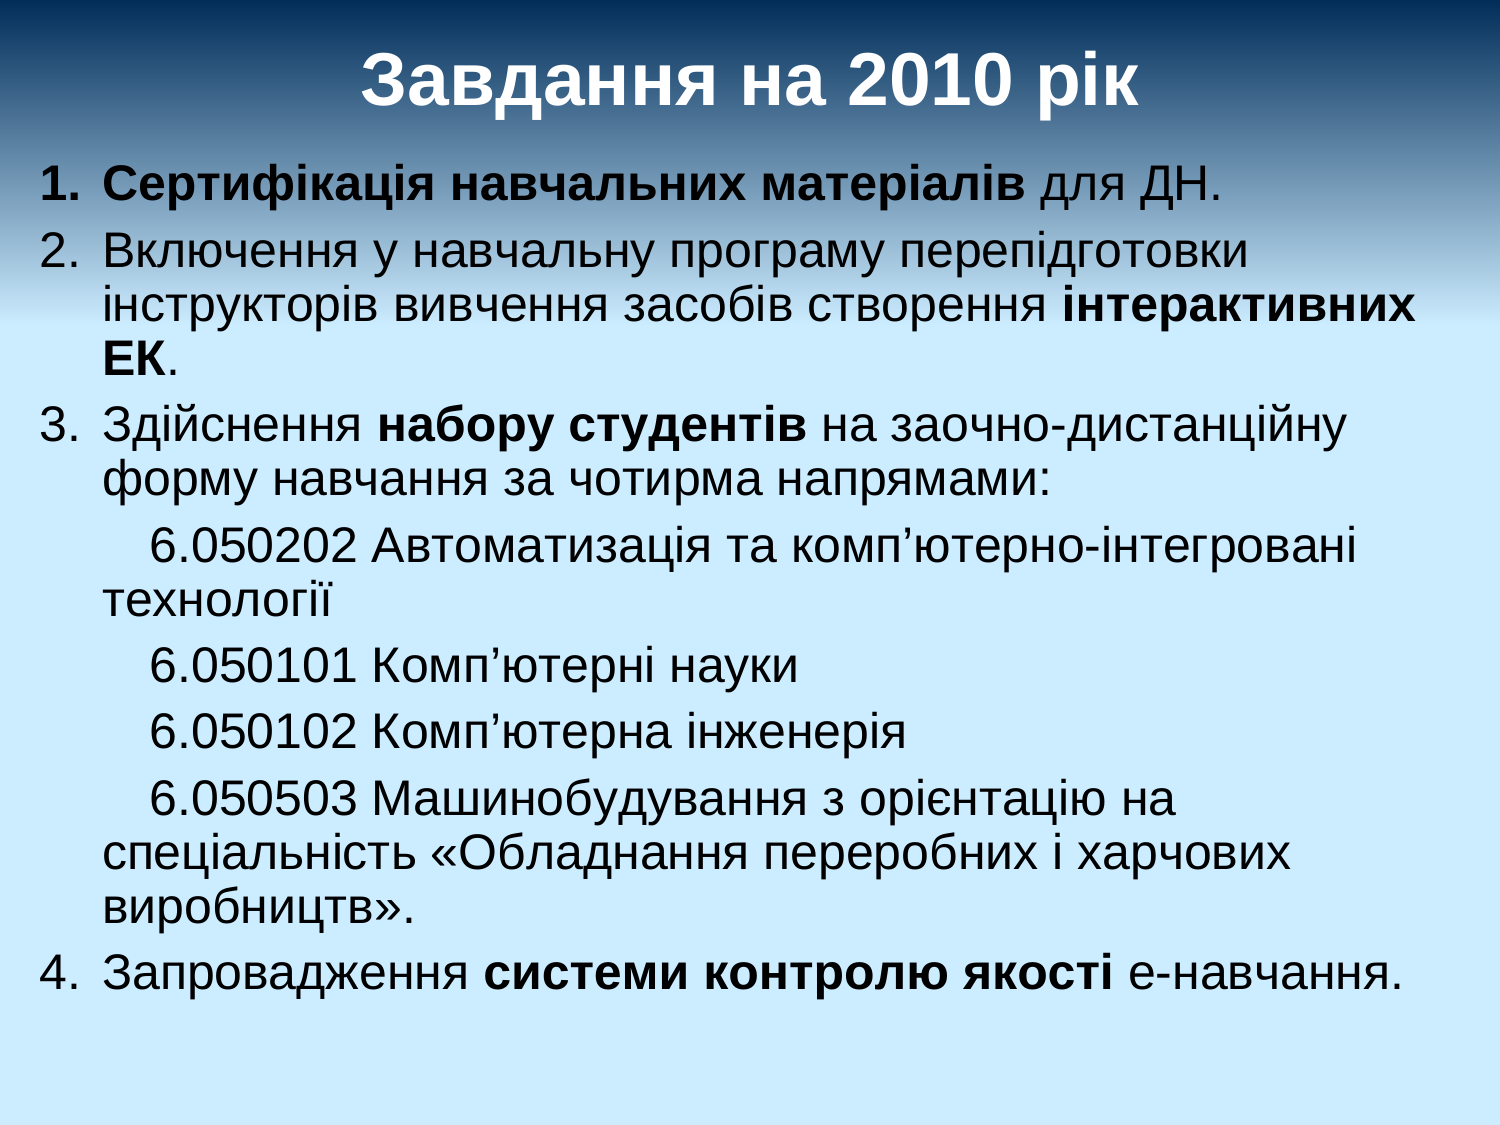

# Завдання на 2010 рік
Сертифікація навчальних матеріалів для ДН.
Включення у навчальну програму перепідготовки інструкторів вивчення засобів створення інтерактивних ЕК.
Здійснення набору студентів на заочно-дистанційну форму навчання за чотирма напрямами:
		6.050202 Автоматизація та комп’ютерно-інтегровані 	технології
		6.050101 Комп’ютерні науки
		6.050102 Комп’ютерна інженерія
		6.050503 Машинобудування з орієнтацію на 	спеціальність «Обладнання переробних і харчових 	виробництв».
4.	Запровадження системи контролю якості е-навчання.